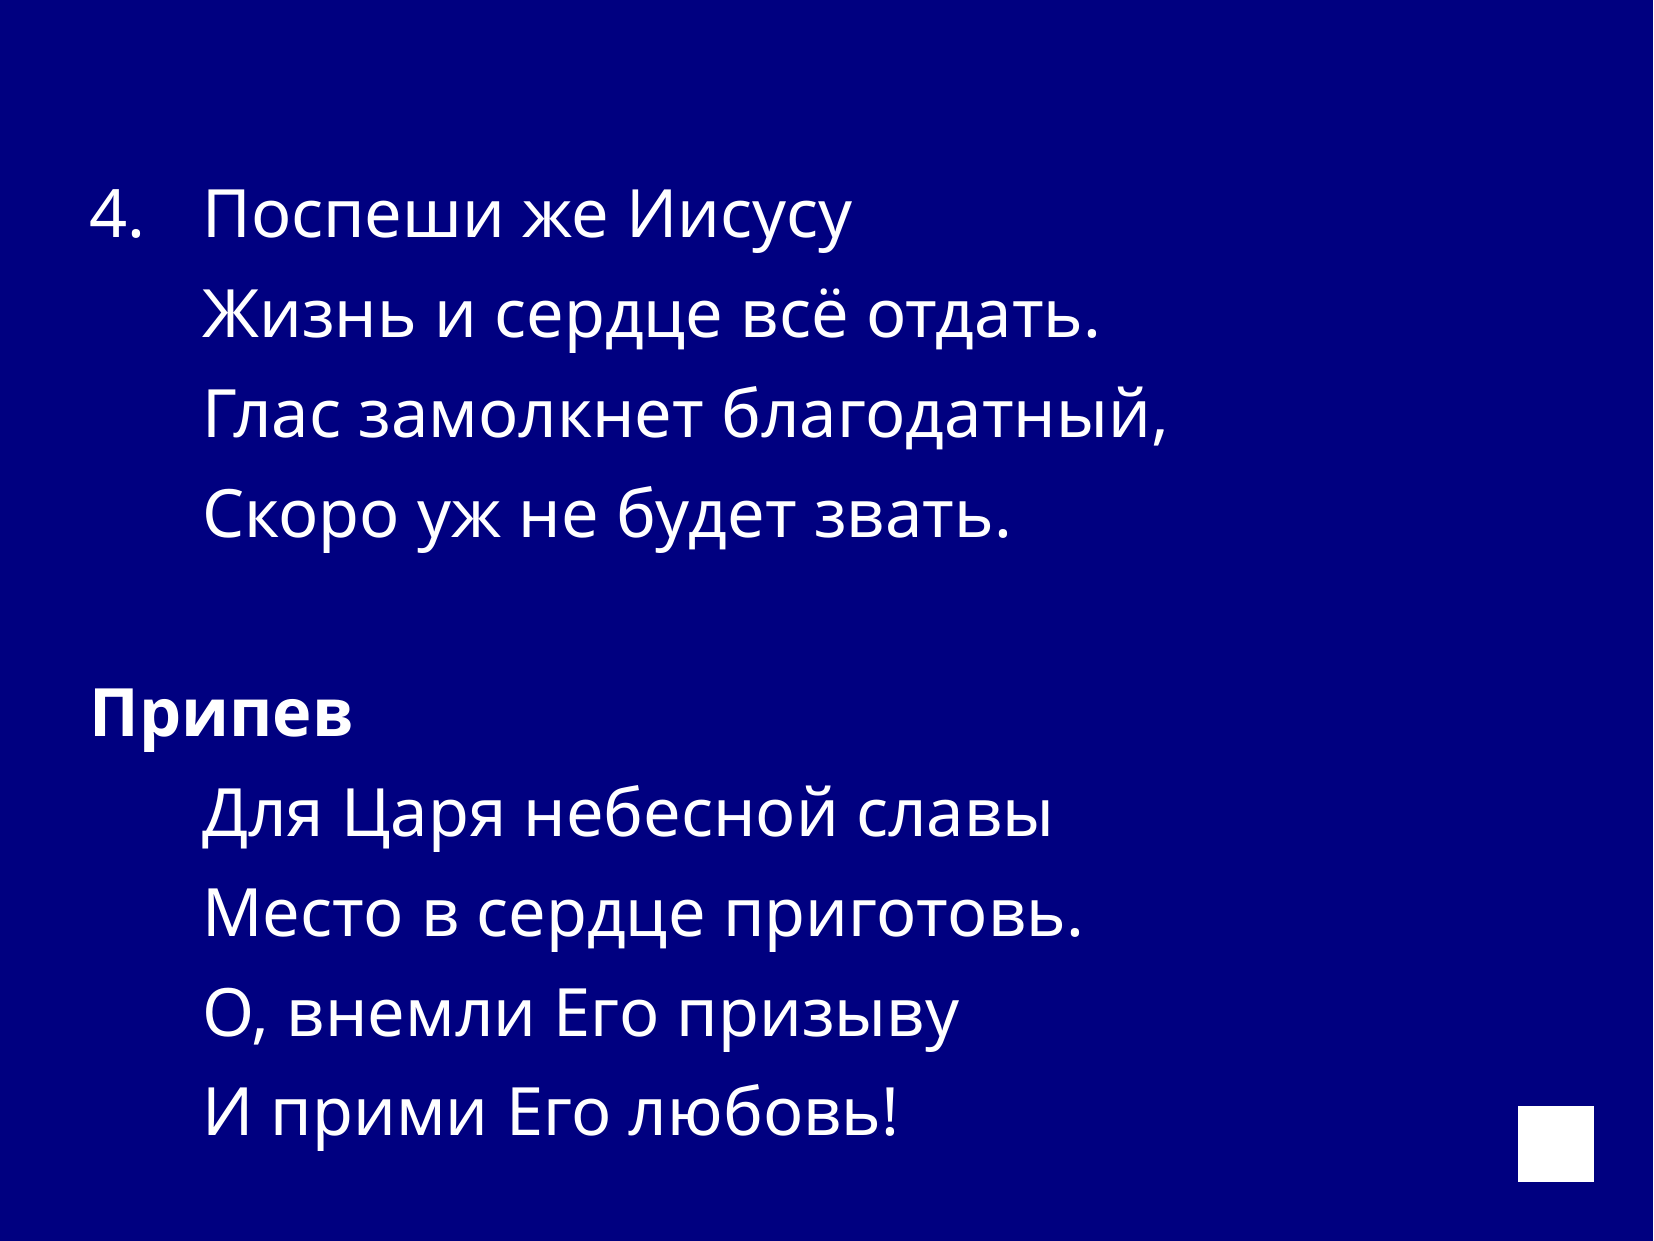

4.	Поспеши же Иисусу
	Жизнь и сердце всё отдать.
	Глас замолкнет благодатный,
	Скоро уж не будет звать.
Припев
	Для Царя небесной славы
	Место в сердце приготовь.
	О, внемли Его призыву
	И прими Его любовь!